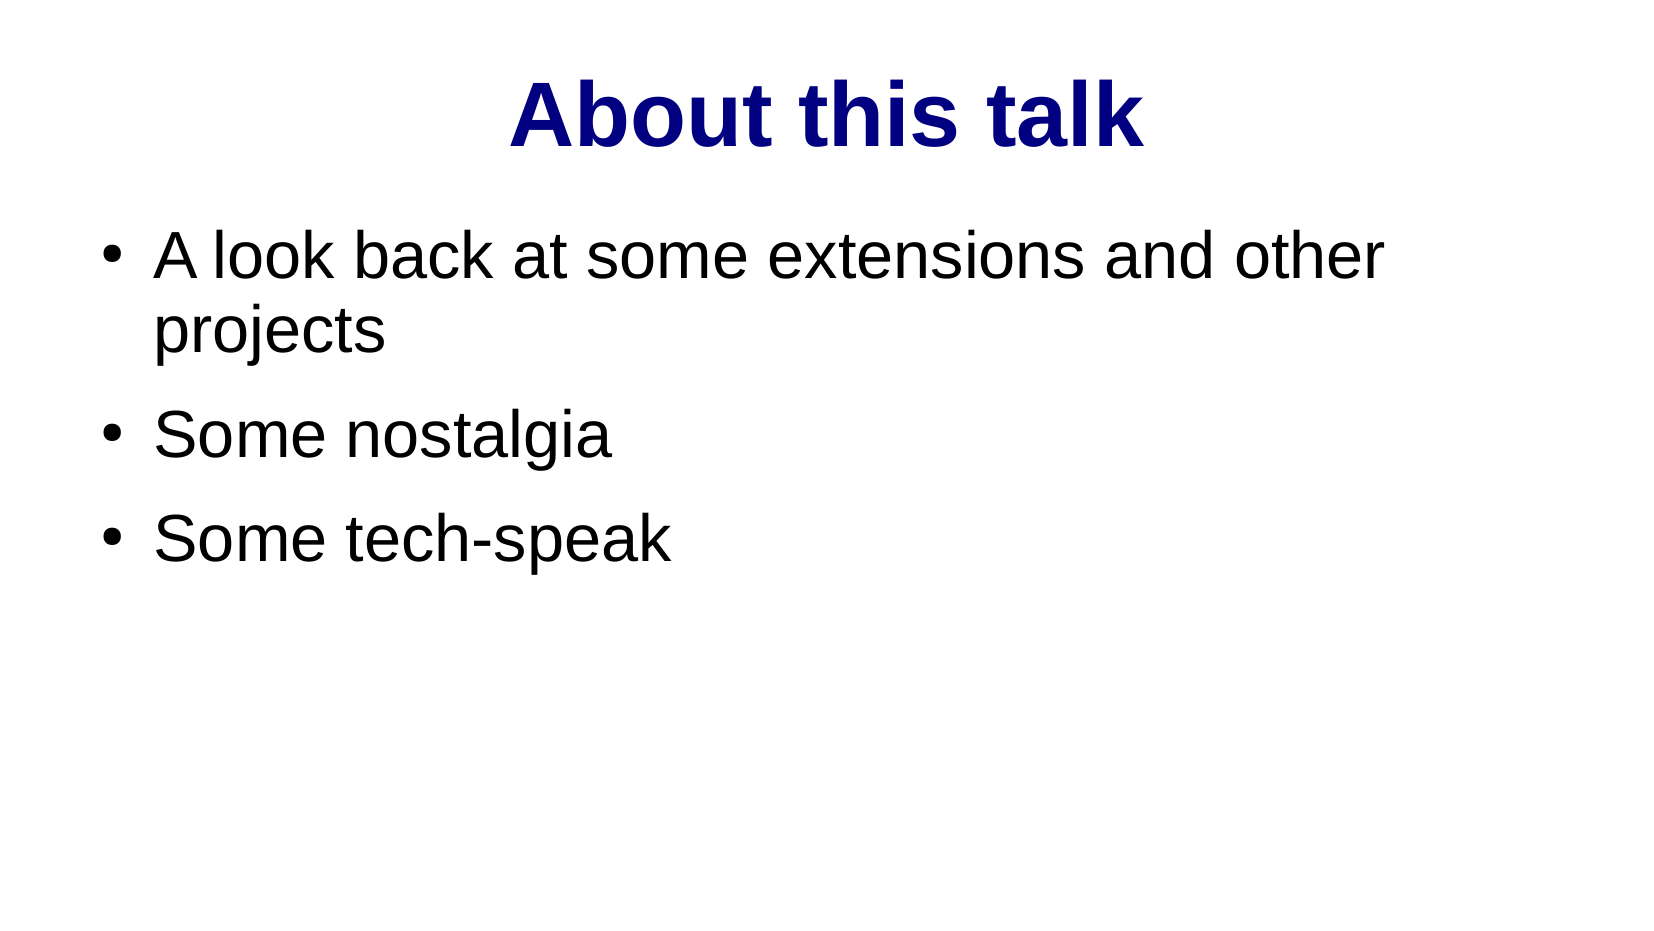

# About this talk
A look back at some extensions and other projects
Some nostalgia
Some tech-speak